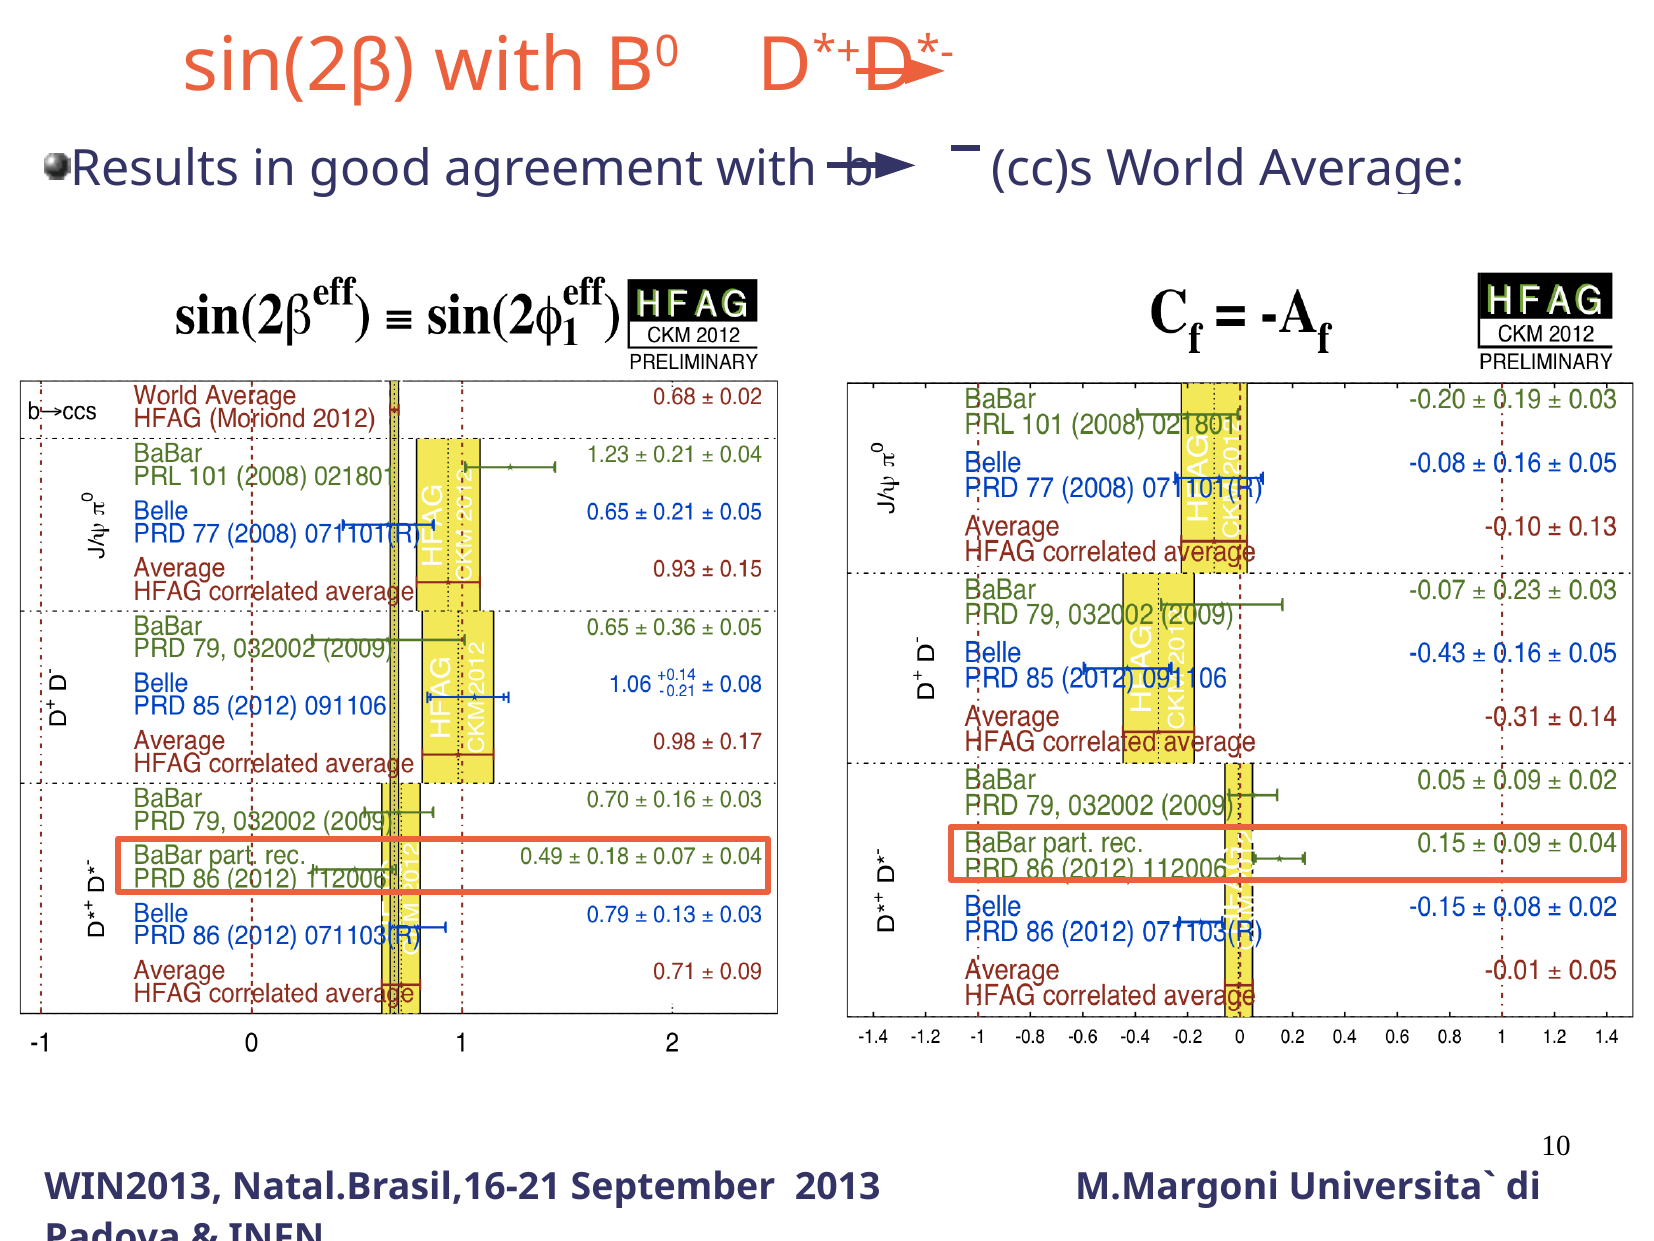

sin(2β) with B0 D*+D*-
Results in good agreement with b (cc)s World Average:
10
WIN2013, Natal.Brasil,16-21 September 2013 M.Margoni Universita` di Padova & INFN